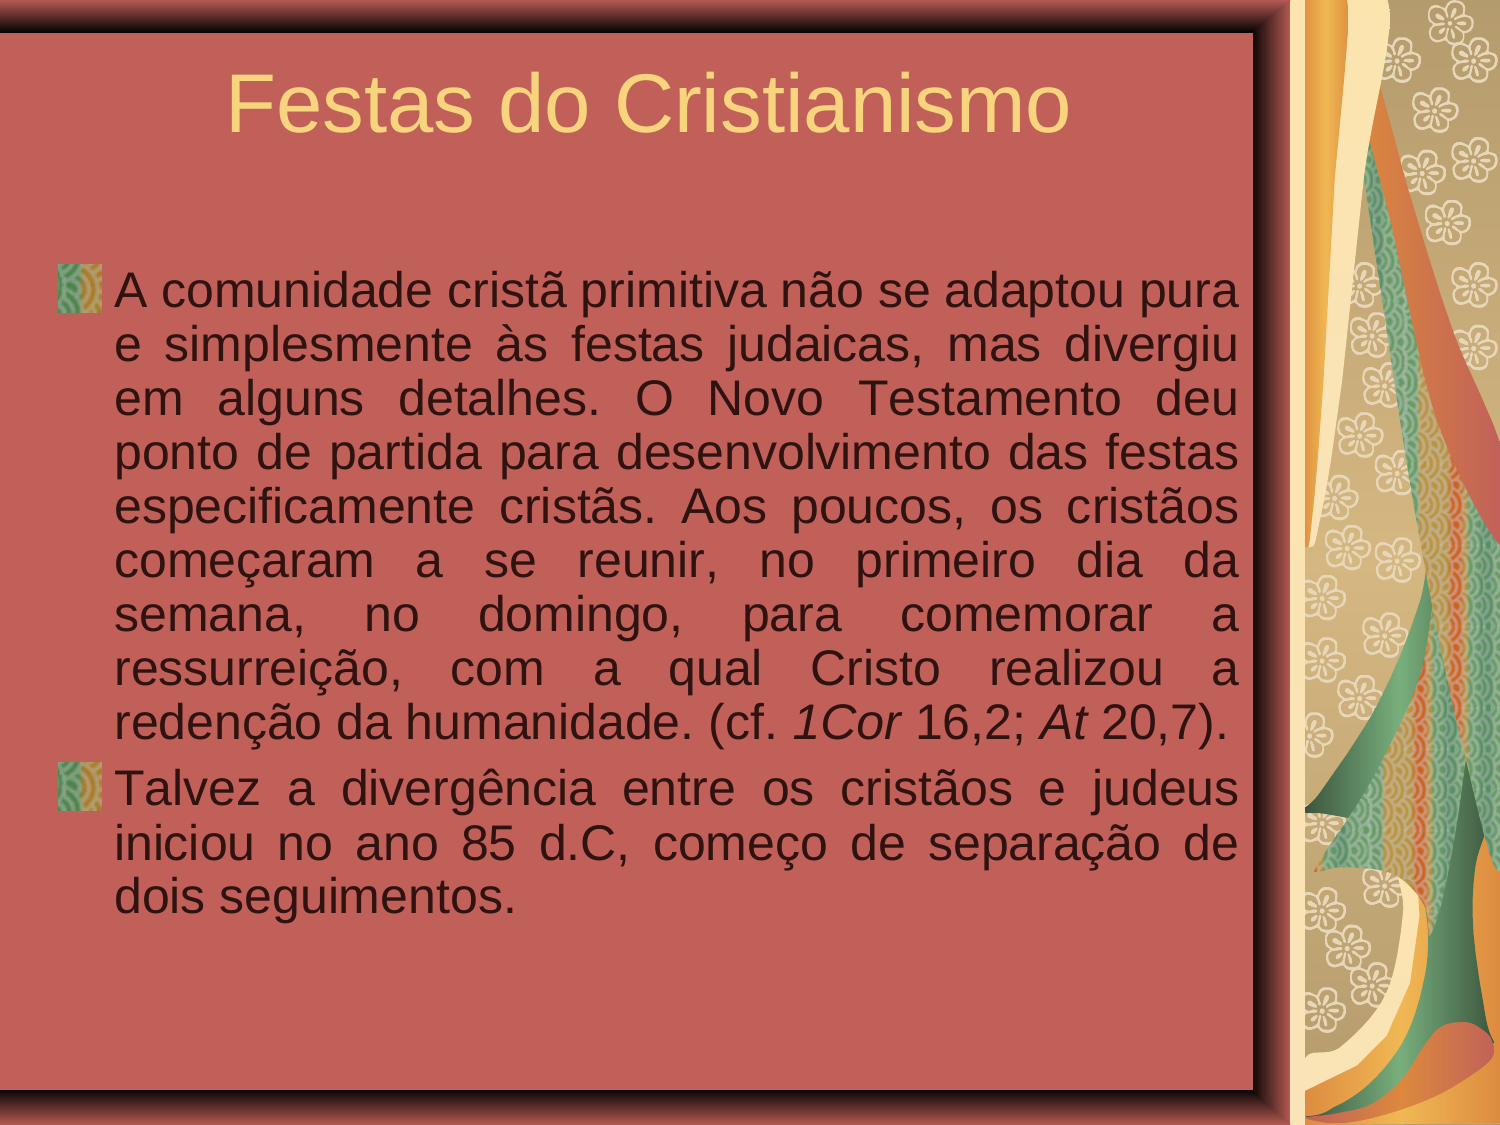

# Festas do Cristianismo
A comunidade cristã primitiva não se adaptou pura e simplesmente às festas judaicas, mas divergiu em alguns detalhes. O Novo Testamento deu ponto de partida para desenvolvimento das festas especificamente cristãs. Aos poucos, os cristãos começaram a se reunir, no primeiro dia da semana, no domingo, para comemorar a ressurreição, com a qual Cristo realizou a redenção da humanidade. (cf. 1Cor 16,2; At 20,7).
Talvez a divergência entre os cristãos e judeus iniciou no ano 85 d.C, começo de separação de dois seguimentos.